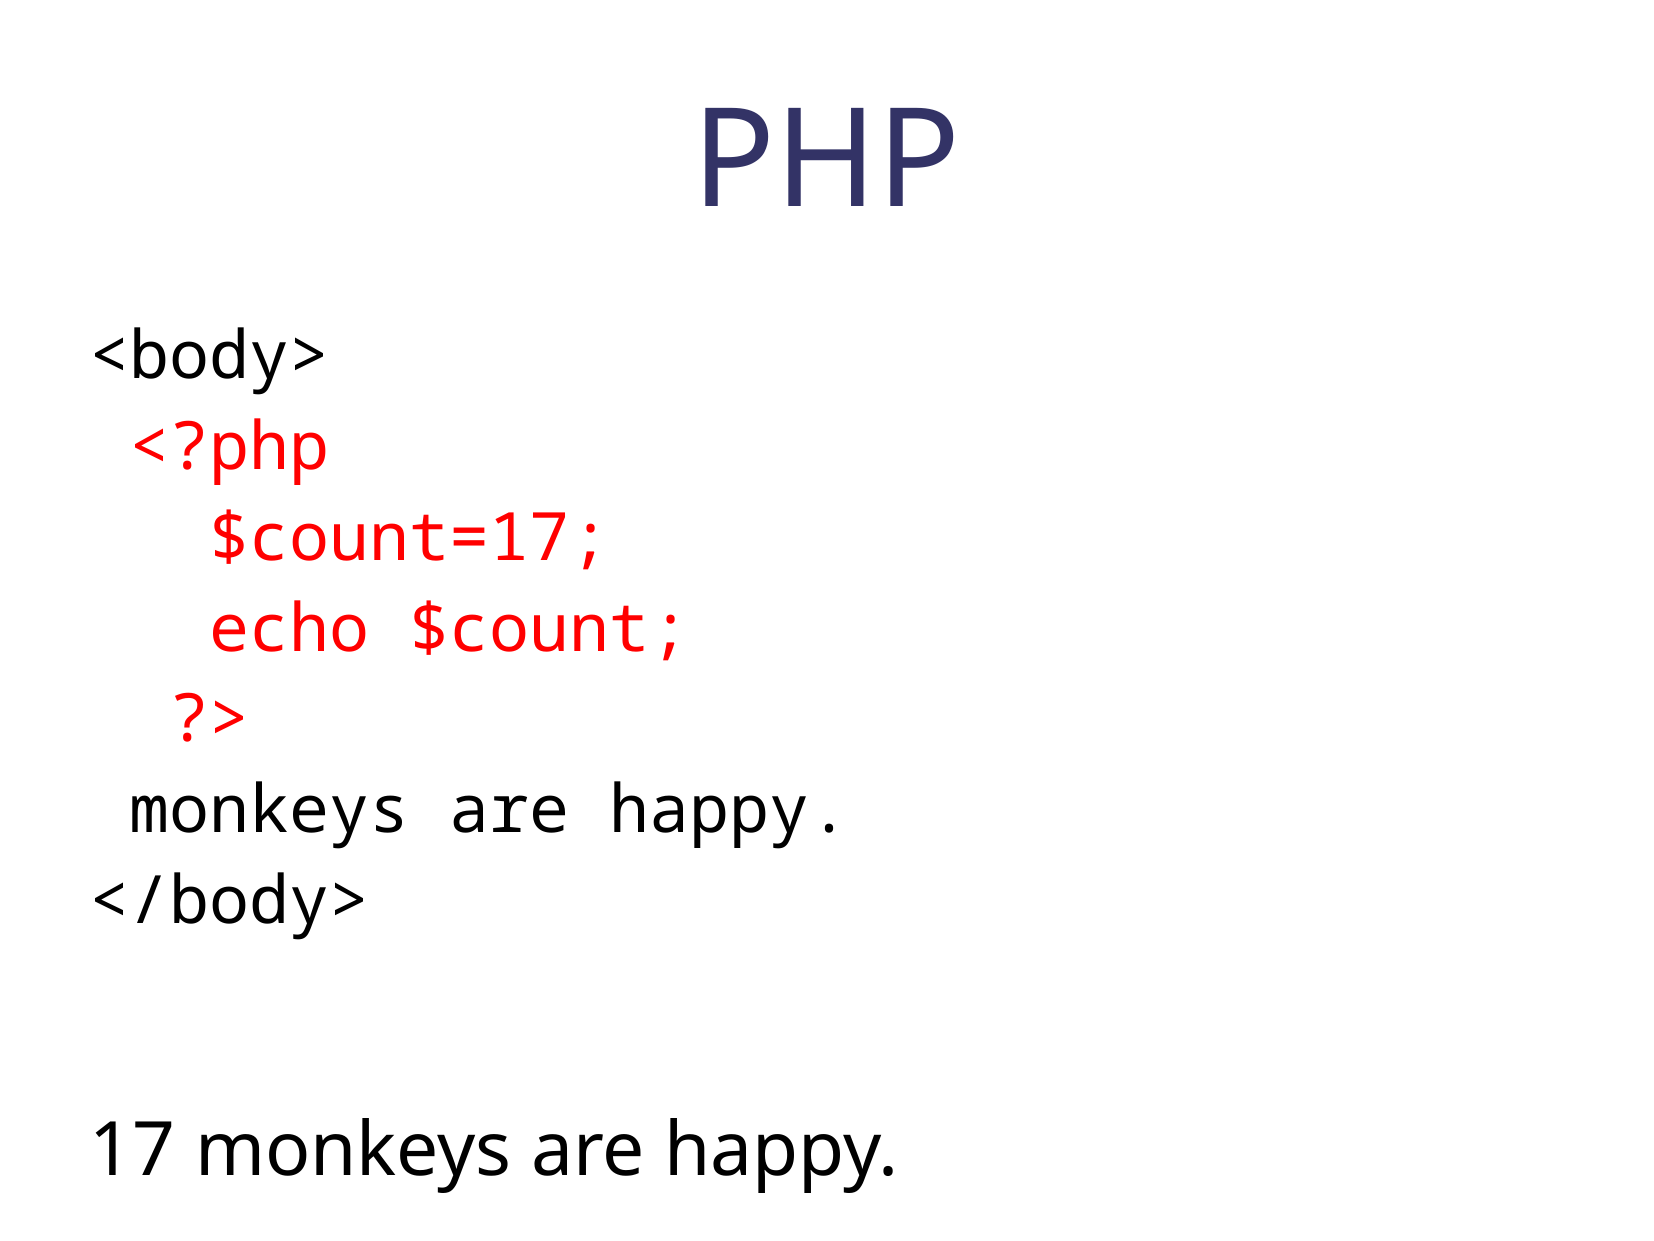

# PHP
<body>
 <?php
 $count=17;
 echo $count;
 ?>
 monkeys are happy.
</body>
17 monkeys are happy.